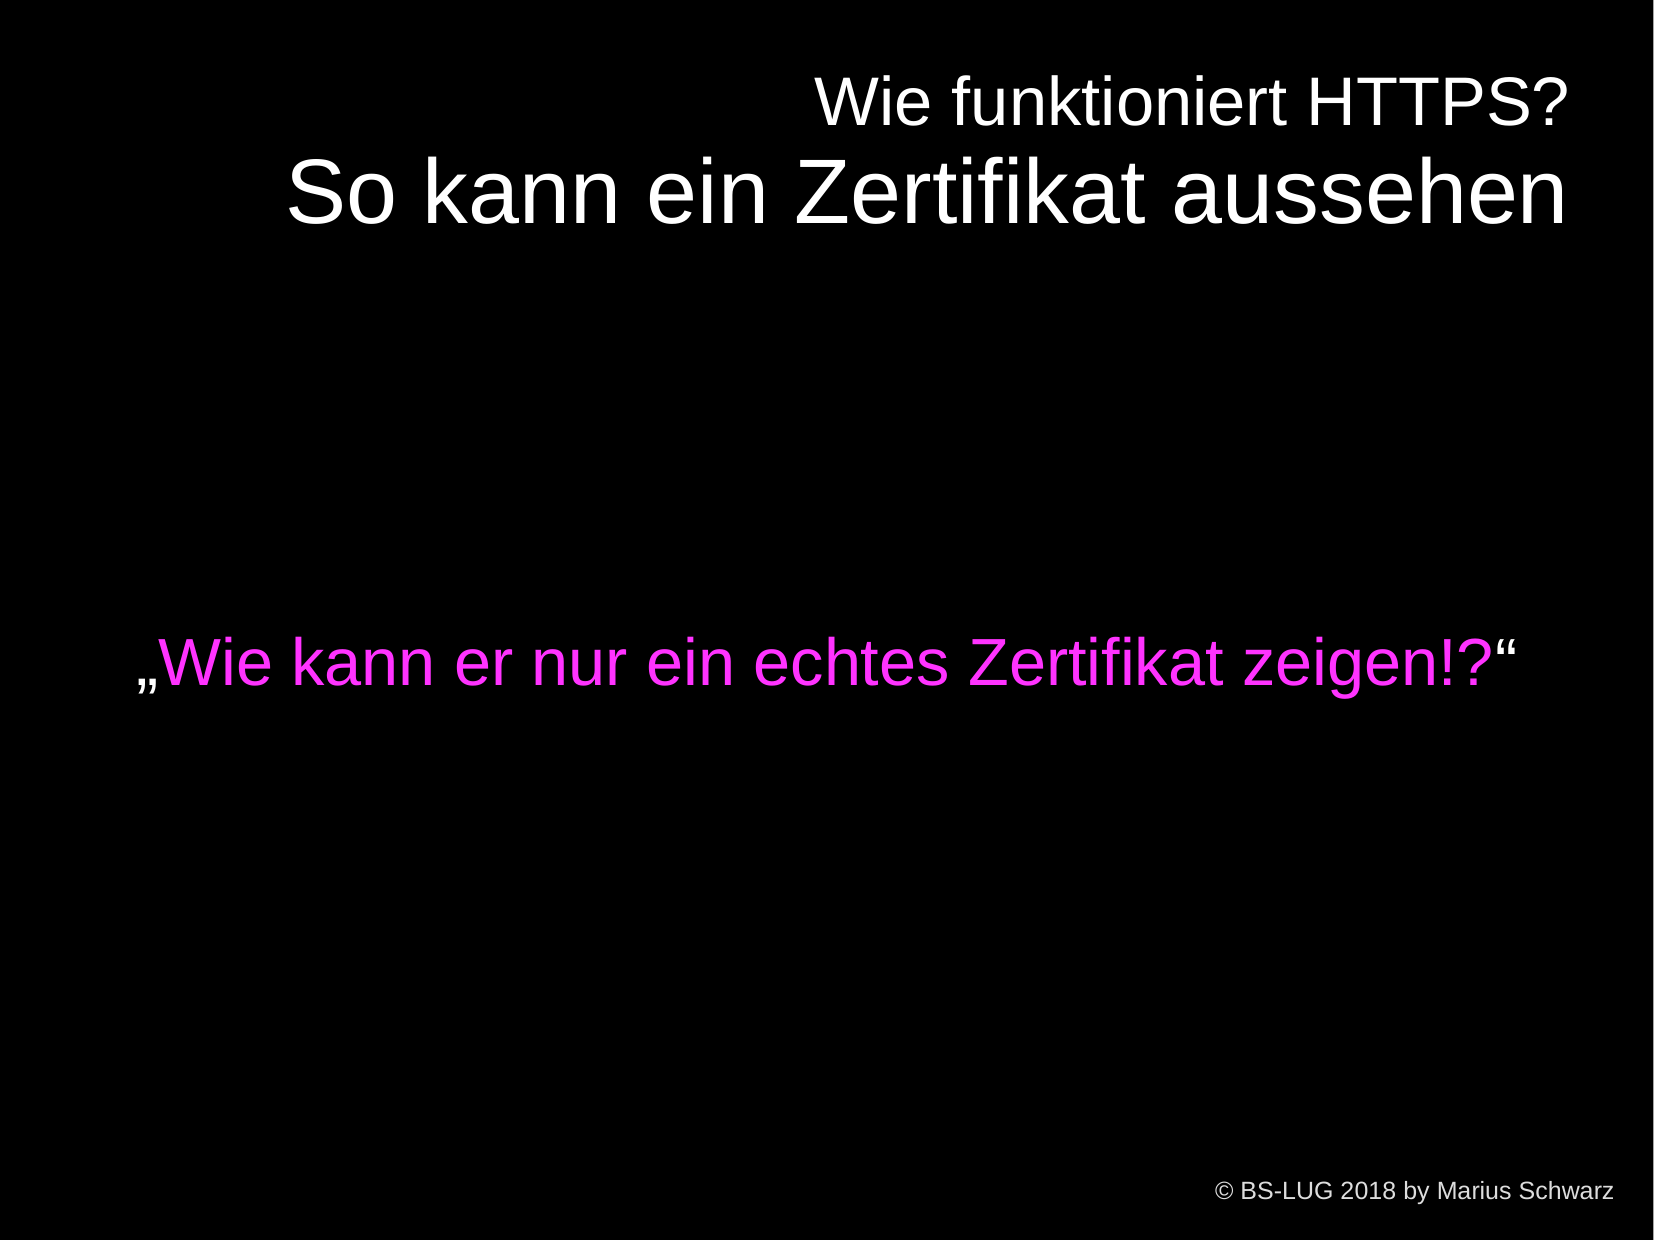

# Wie funktioniert HTTPS? So kann ein Zertifikat aussehen
„Wie kann er nur ein echtes Zertifikat zeigen!?“
© BS-LUG 2018 by Marius Schwarz